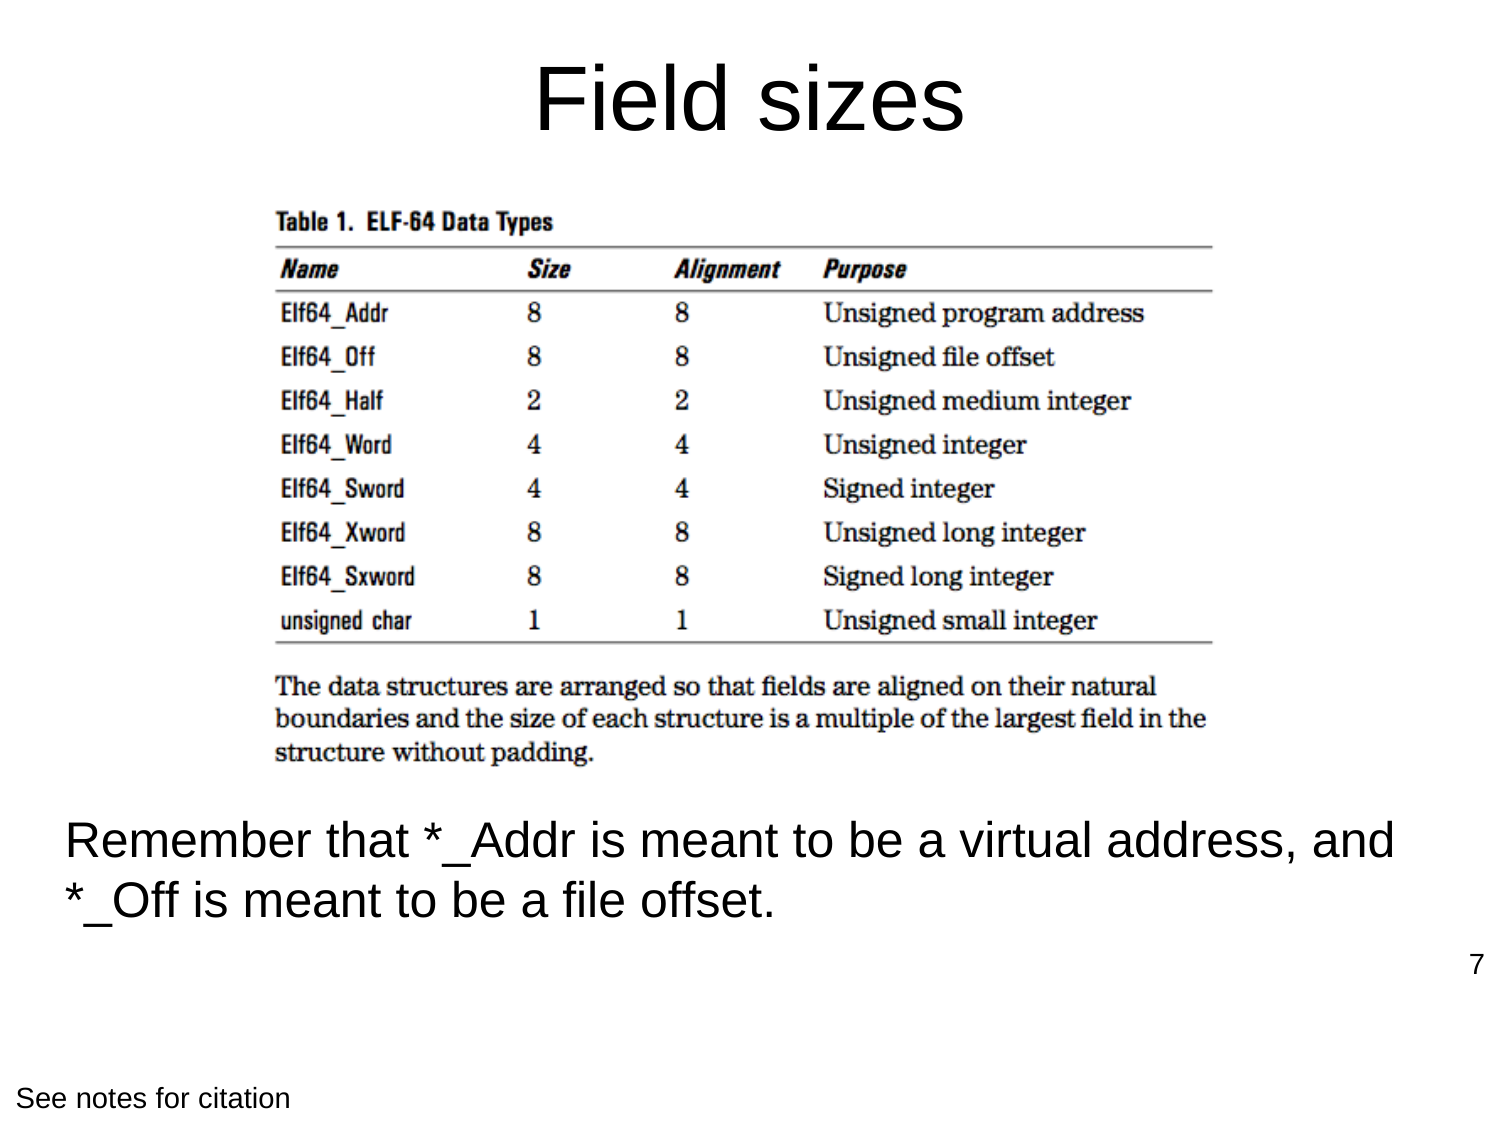

# Field sizes
Remember that *_Addr is meant to be a virtual address, and *_Off is meant to be a file offset.
See notes for citation